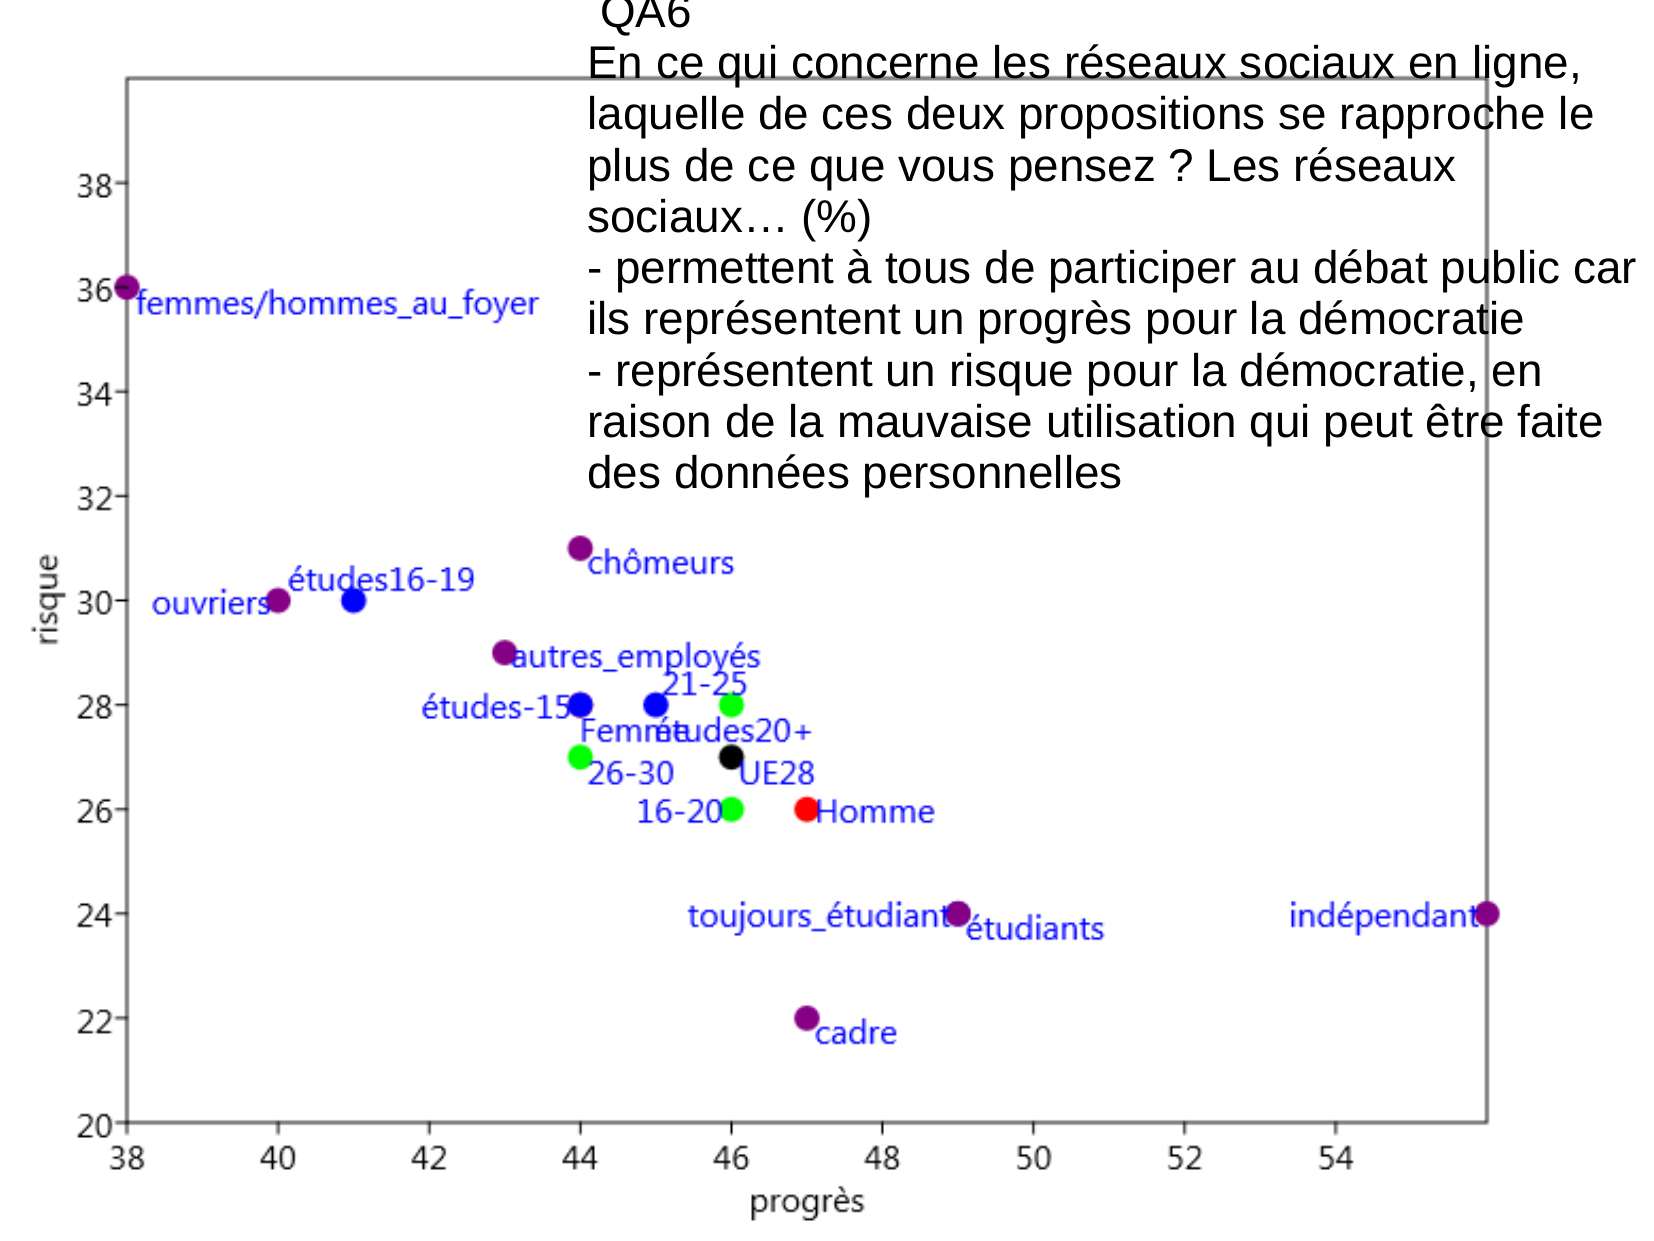

QA6
En ce qui concerne les réseaux sociaux en ligne, laquelle de ces deux propositions se rapproche le plus de ce que vous pensez ? Les réseaux sociaux… (%)
- permettent à tous de participer au débat public car ils représentent un progrès pour la démocratie
- représentent un risque pour la démocratie, en raison de la mauvaise utilisation qui peut être faite des données personnelles